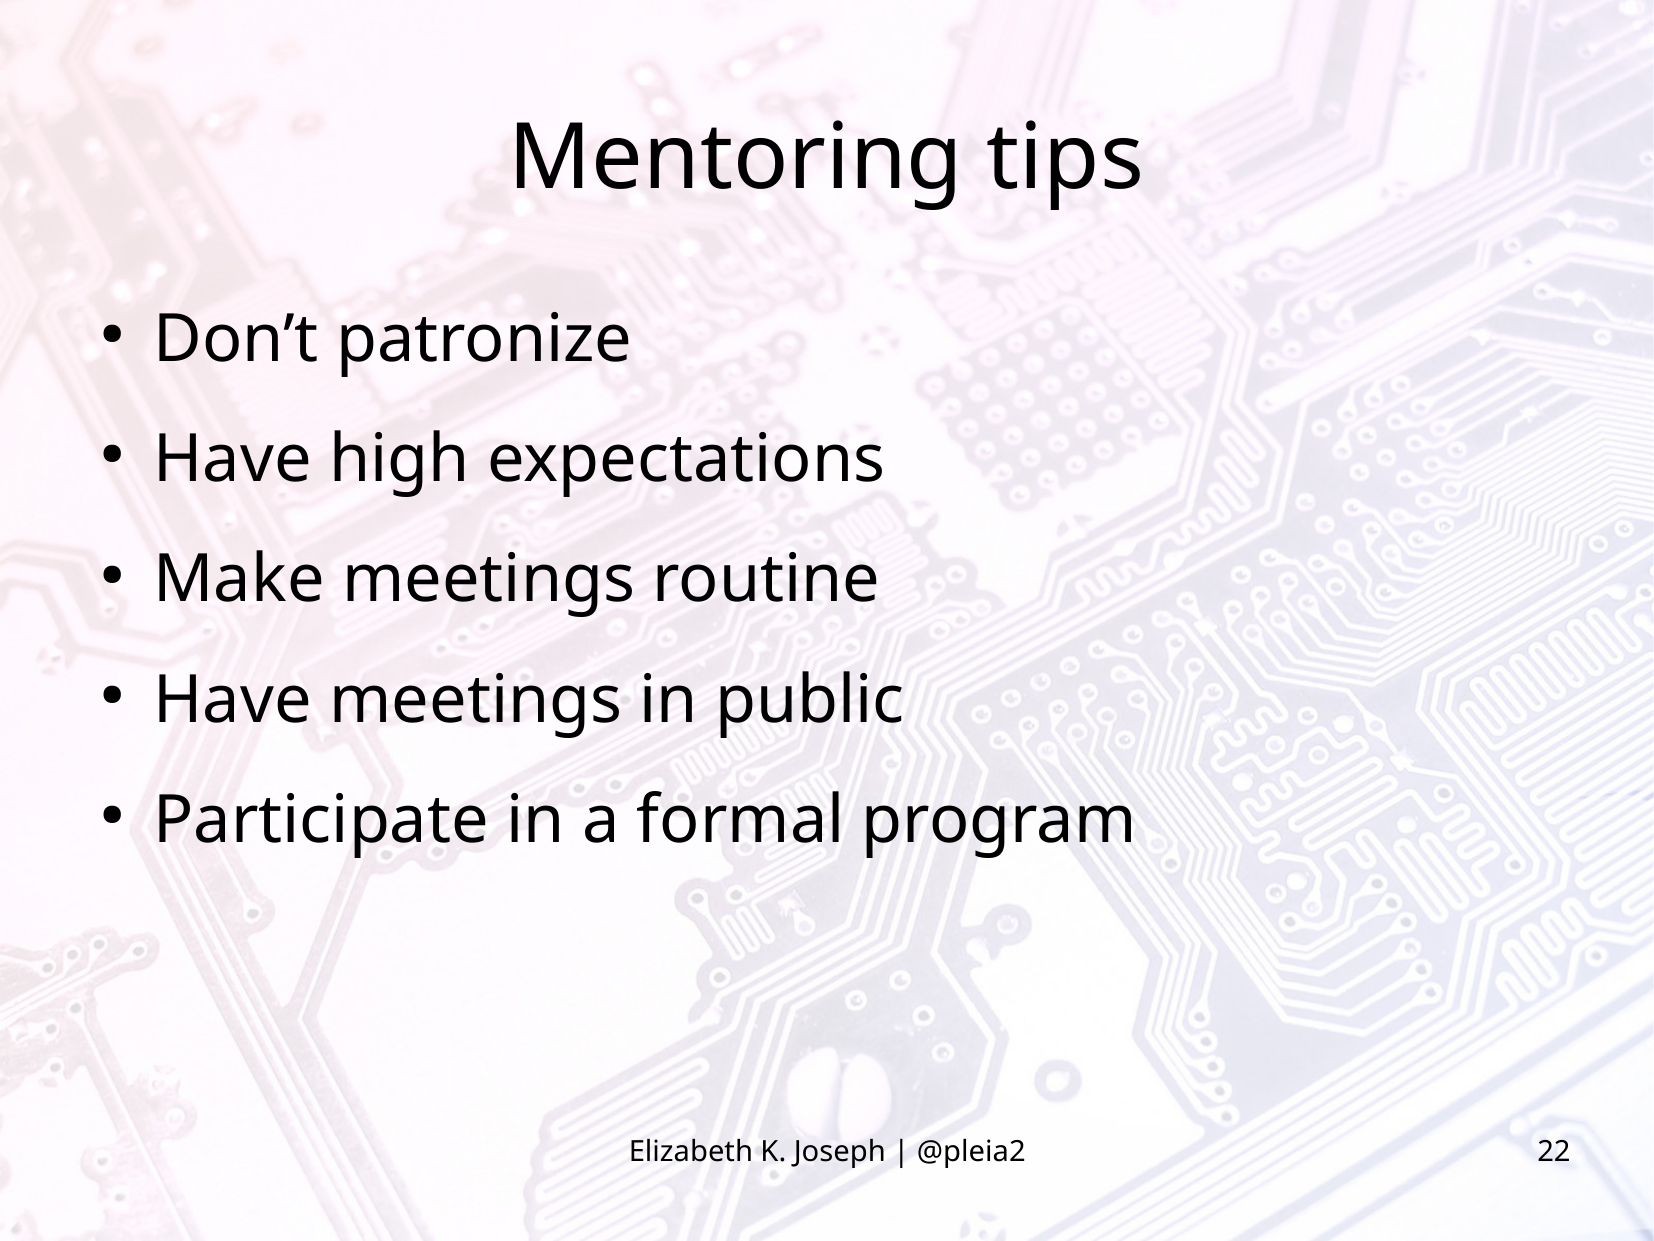

# Mentoring tips
Don’t patronize
Have high expectations
Make meetings routine
Have meetings in public
Participate in a formal program
Elizabeth K. Joseph | @pleia2
22